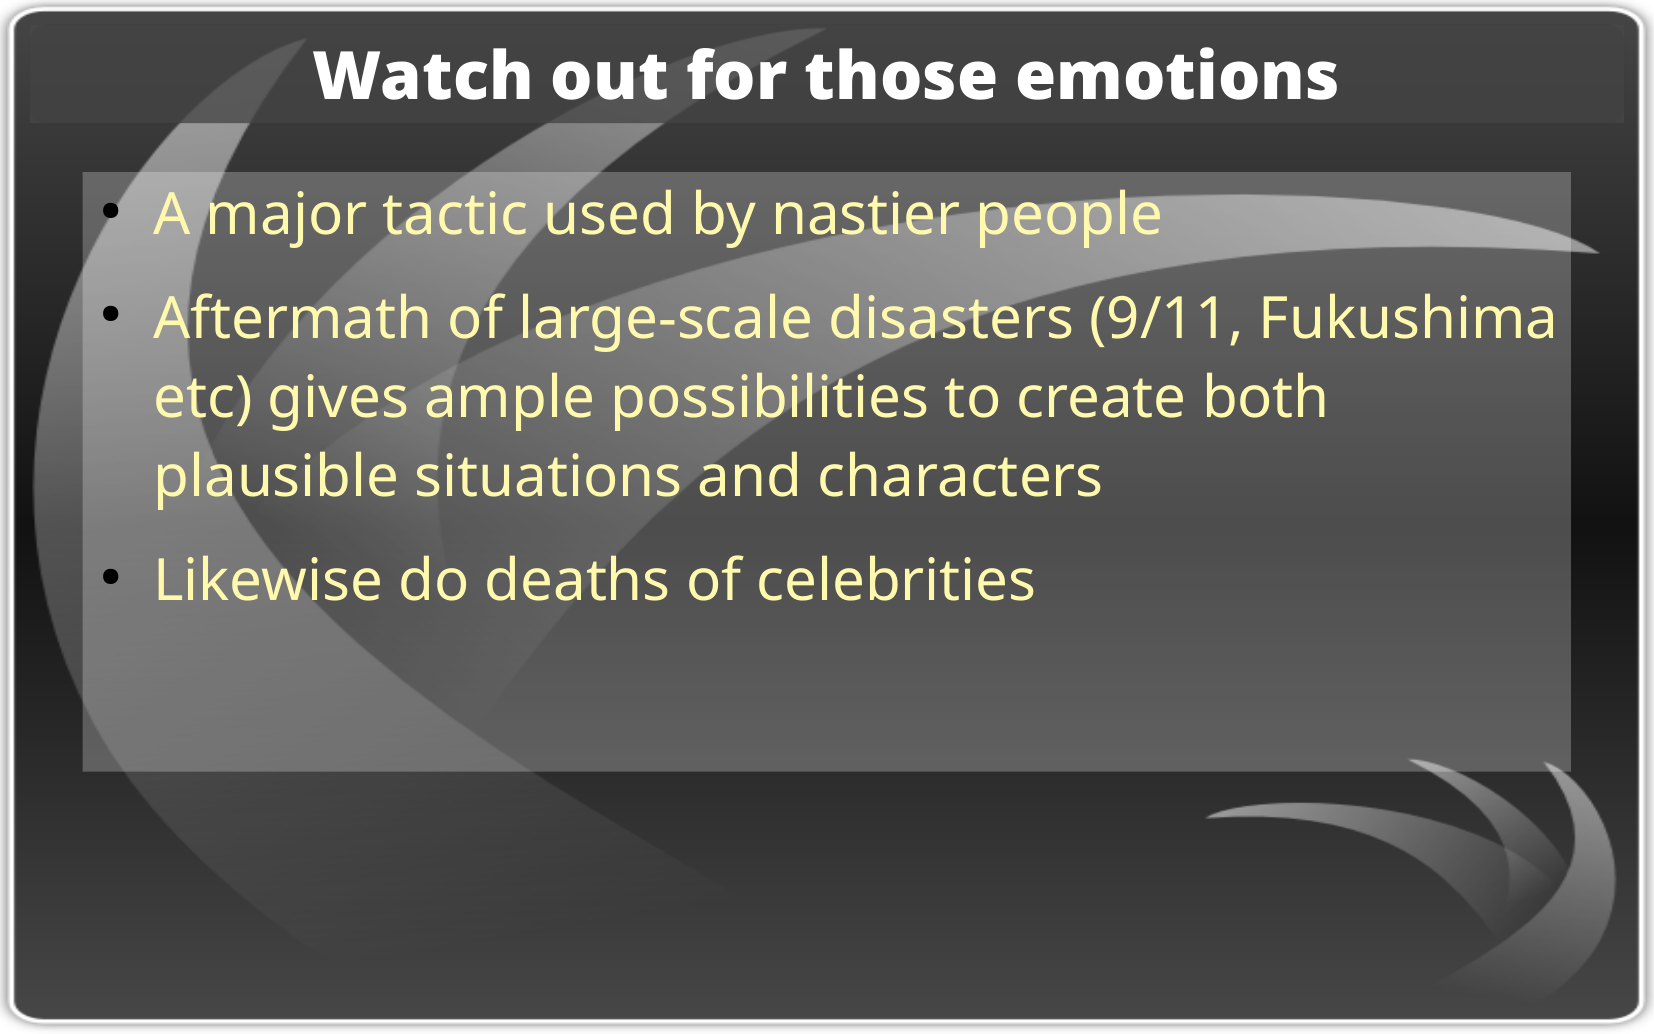

# Watch out for those emotions
A major tactic used by nastier people
Aftermath of large-scale disasters (9/11, Fukushima etc) gives ample possibilities to create both plausible situations and characters
Likewise do deaths of celebrities